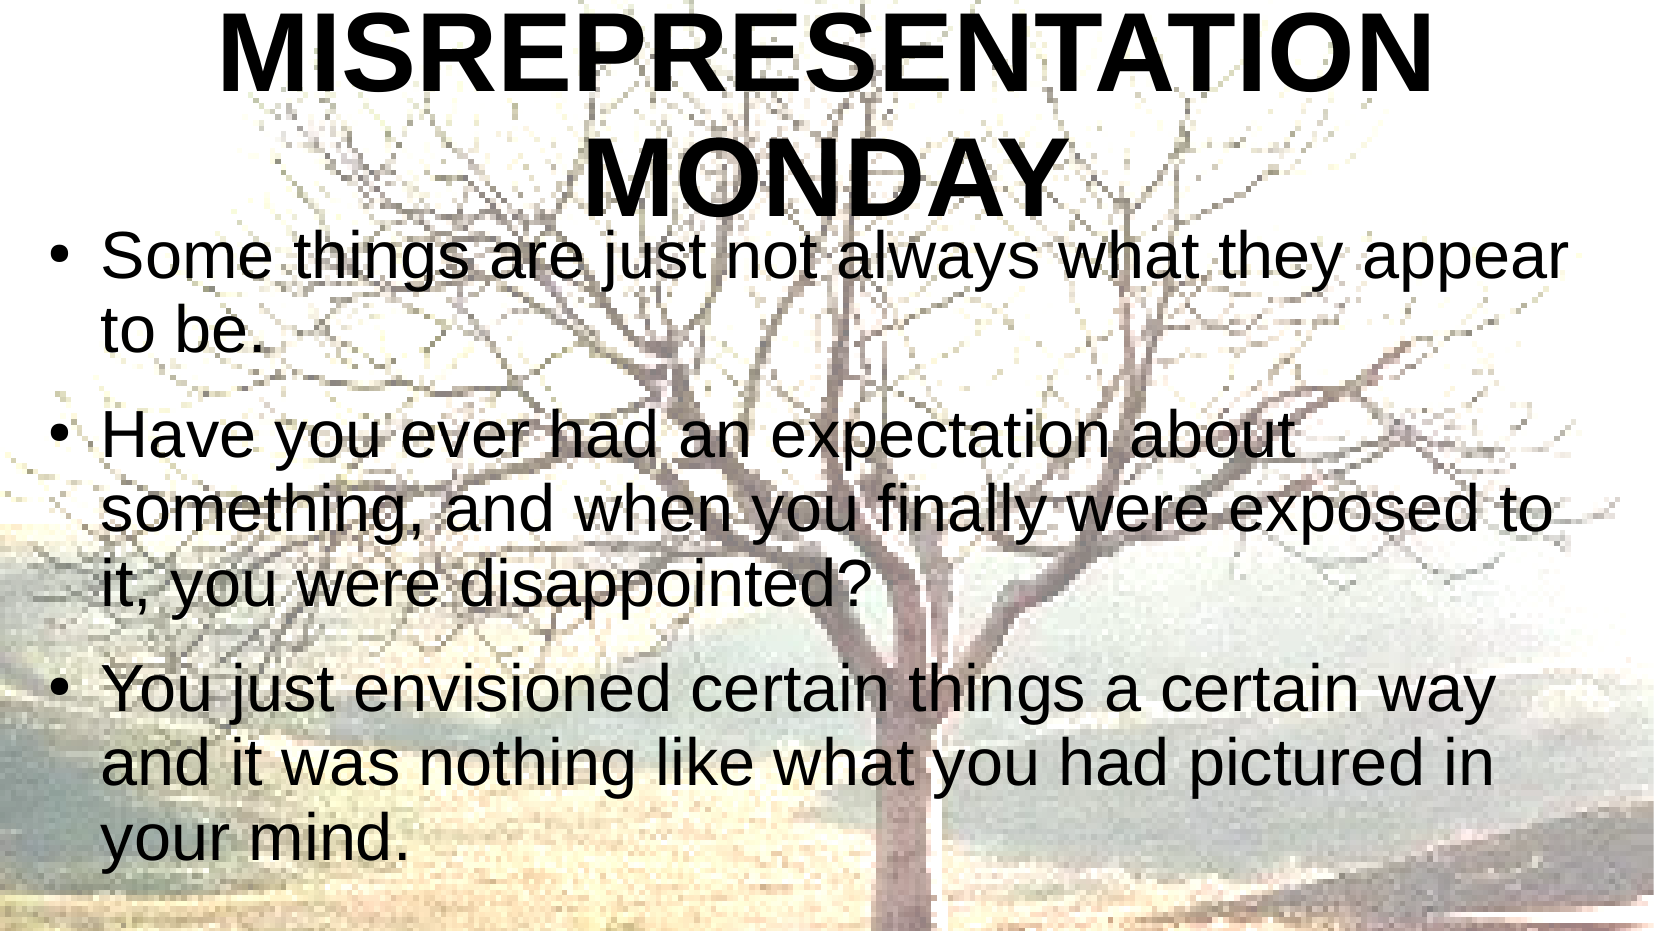

# MISREPRESENTATION MONDAY
Some things are just not always what they appear to be.
Have you ever had an expectation about something, and when you finally were exposed to it, you were disappointed?
You just envisioned certain things a certain way and it was nothing like what you had pictured in your mind.